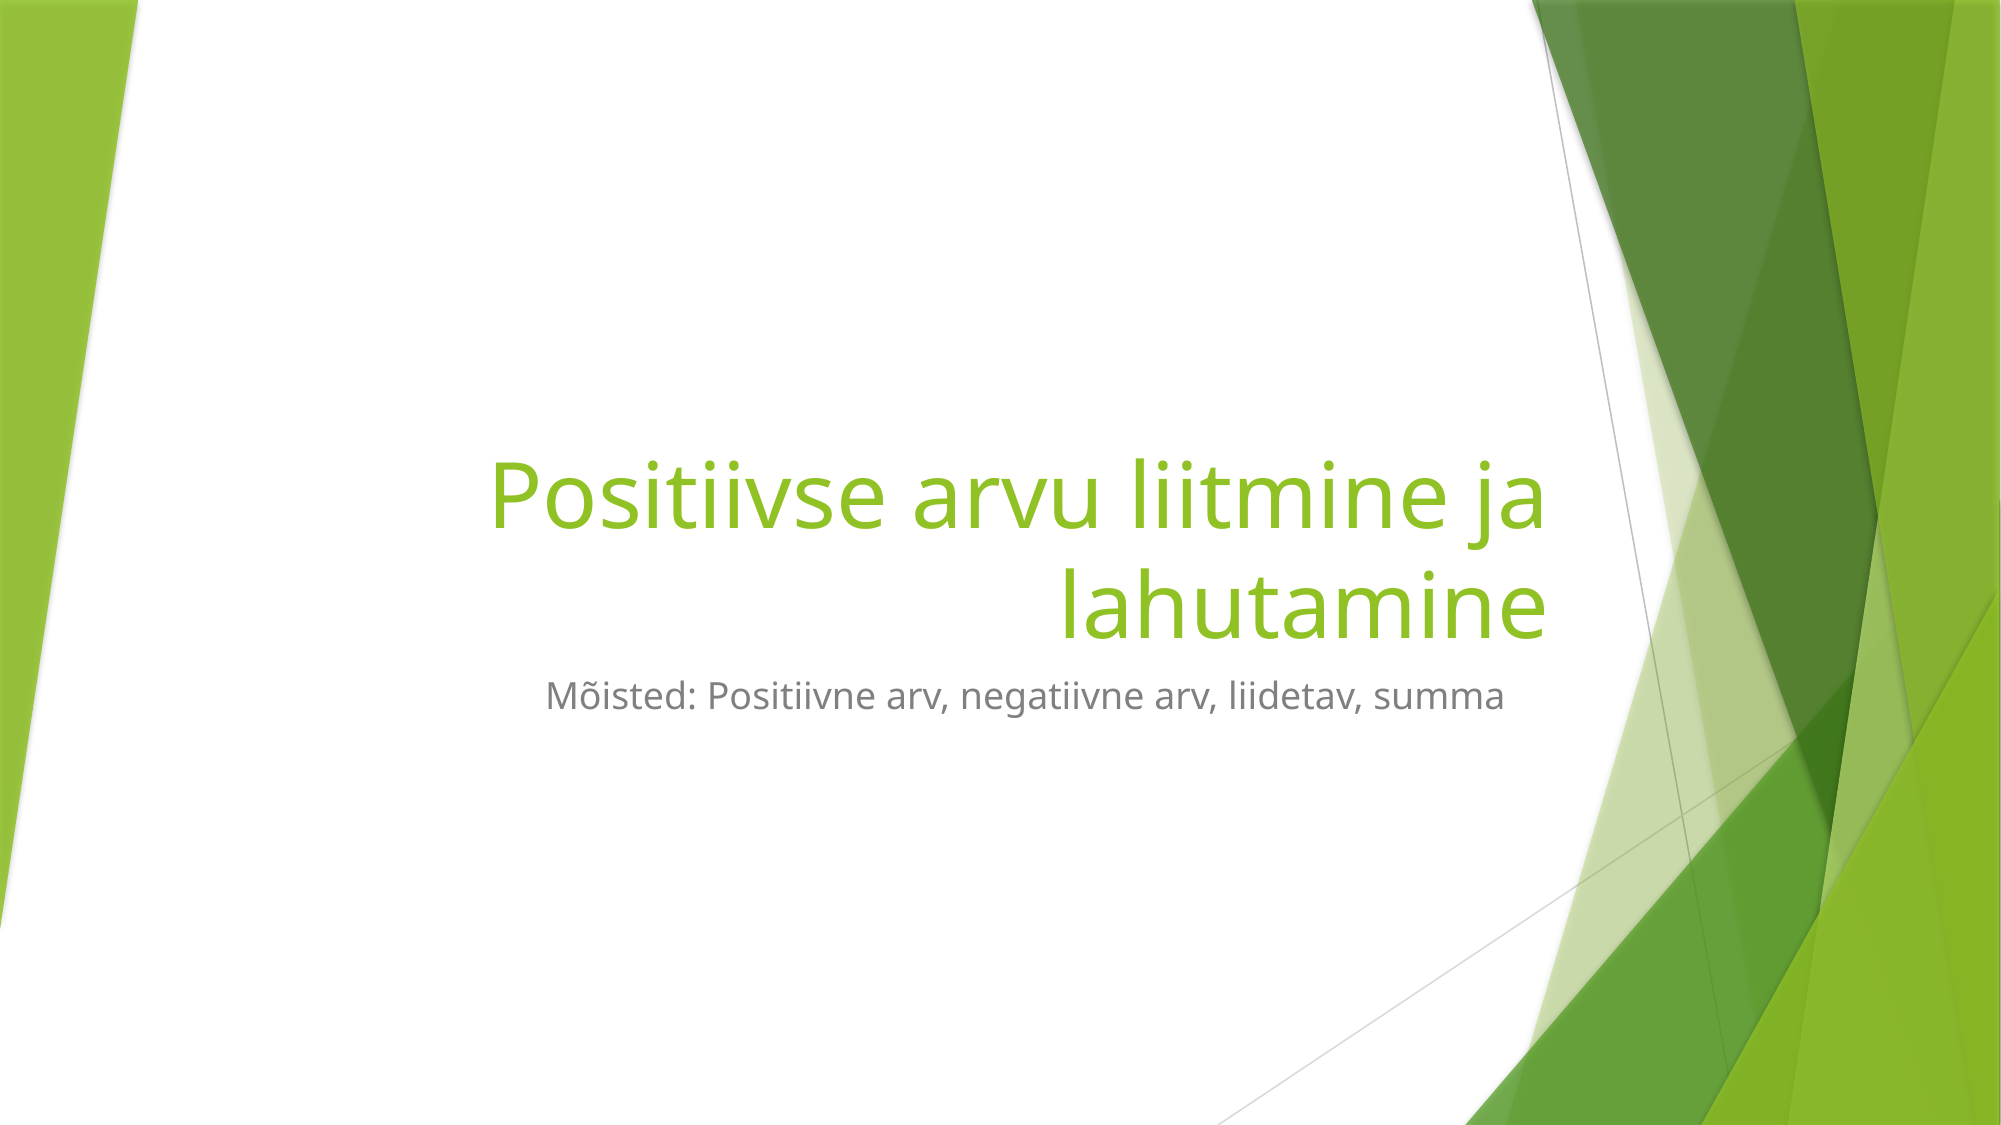

# Positiivse arvu liitmine ja lahutamine
Mõisted: Positiivne arv, negatiivne arv, liidetav, summa